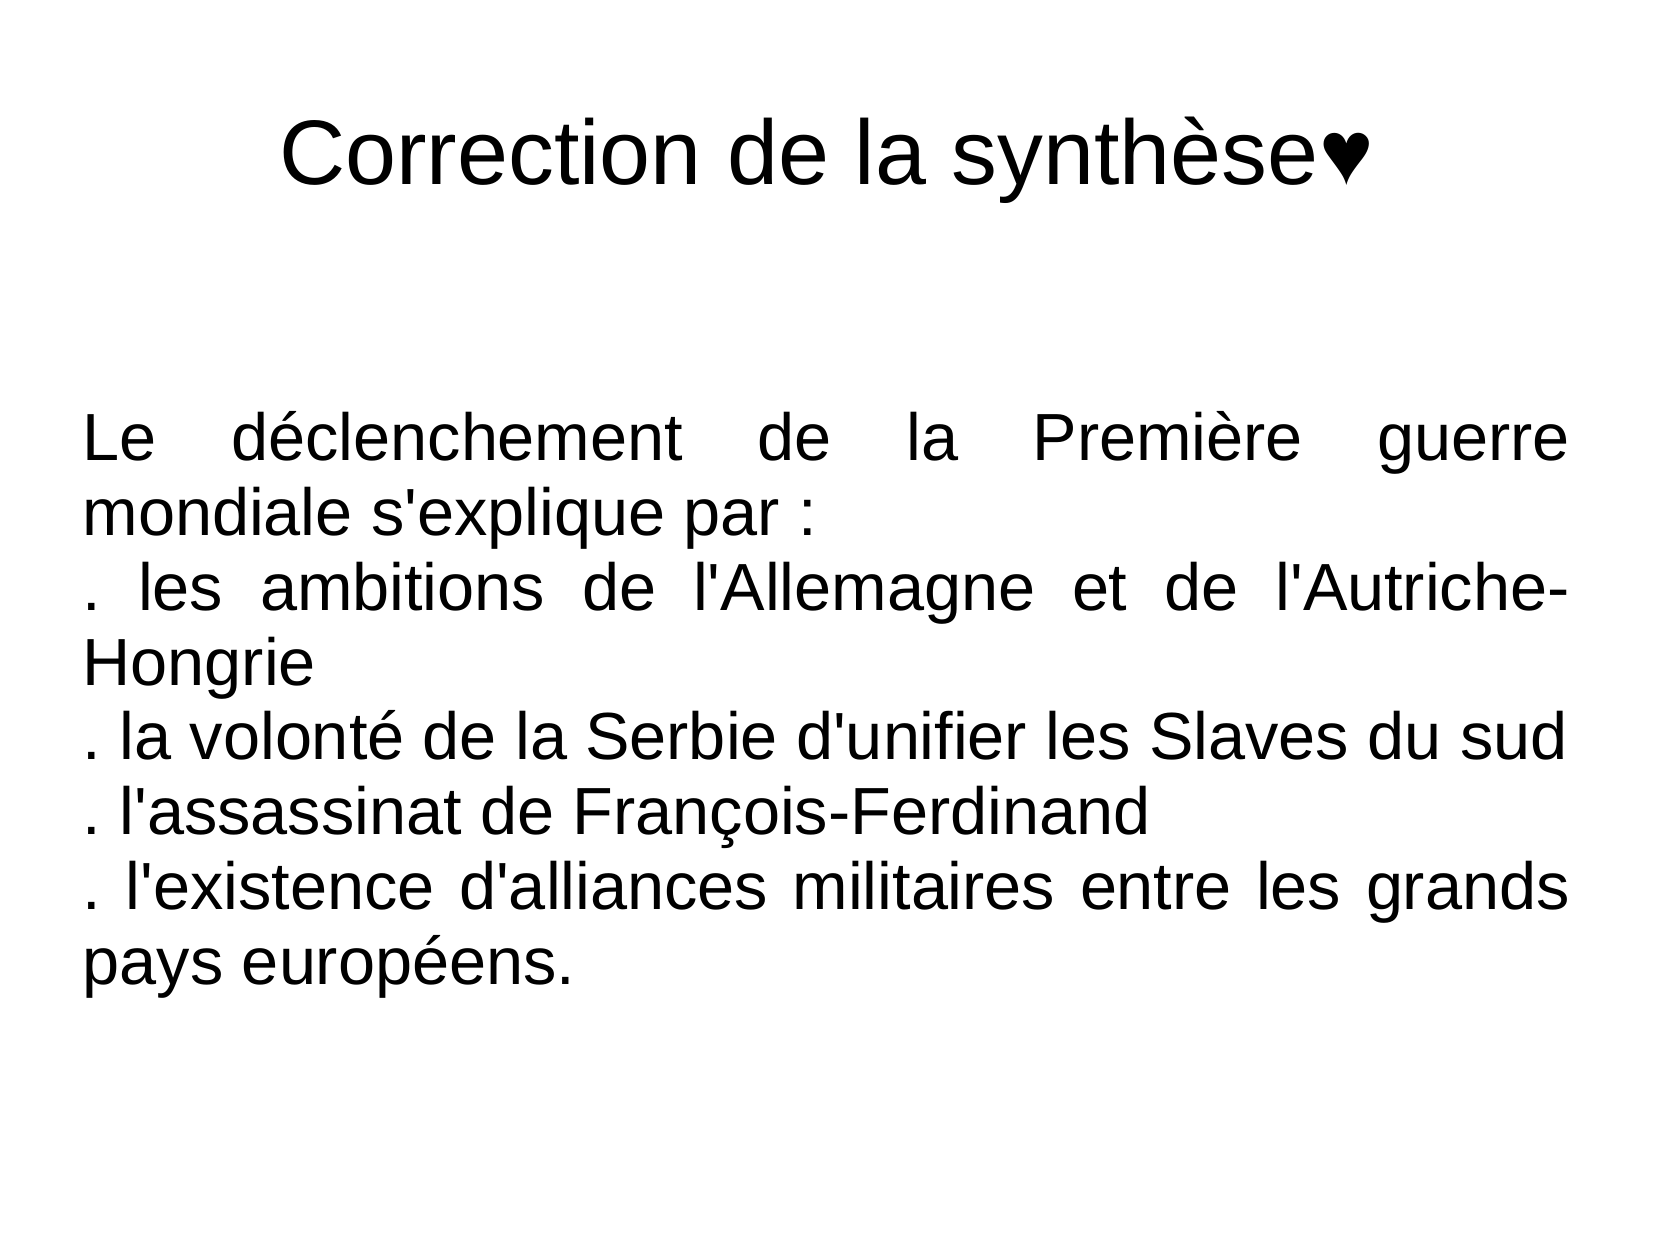

# Correction de la synthèse♥
Le déclenchement de la Première guerre mondiale s'explique par :
. les ambitions de l'Allemagne et de l'Autriche-Hongrie
. la volonté de la Serbie d'unifier les Slaves du sud
. l'assassinat de François-Ferdinand
. l'existence d'alliances militaires entre les grands pays européens.